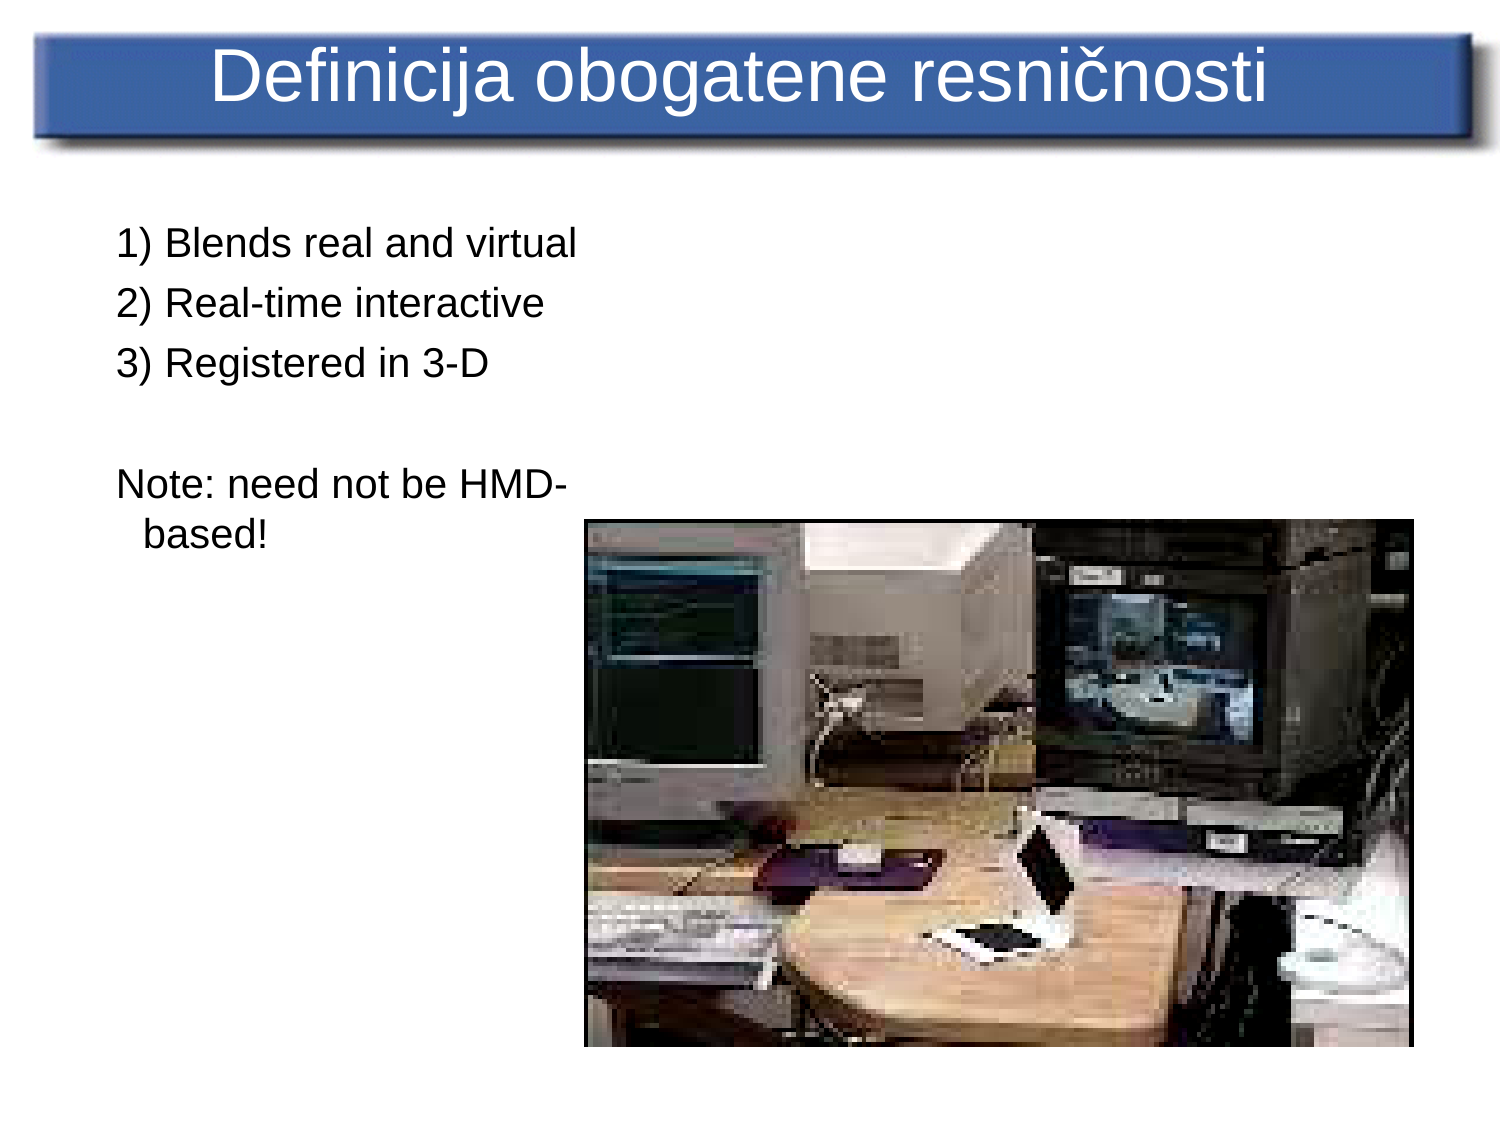

# Definicija obogatene resničnosti
1) Blends real and virtual
2) Real-time interactive
3) Registered in 3-D
Note: need not be HMD-based!